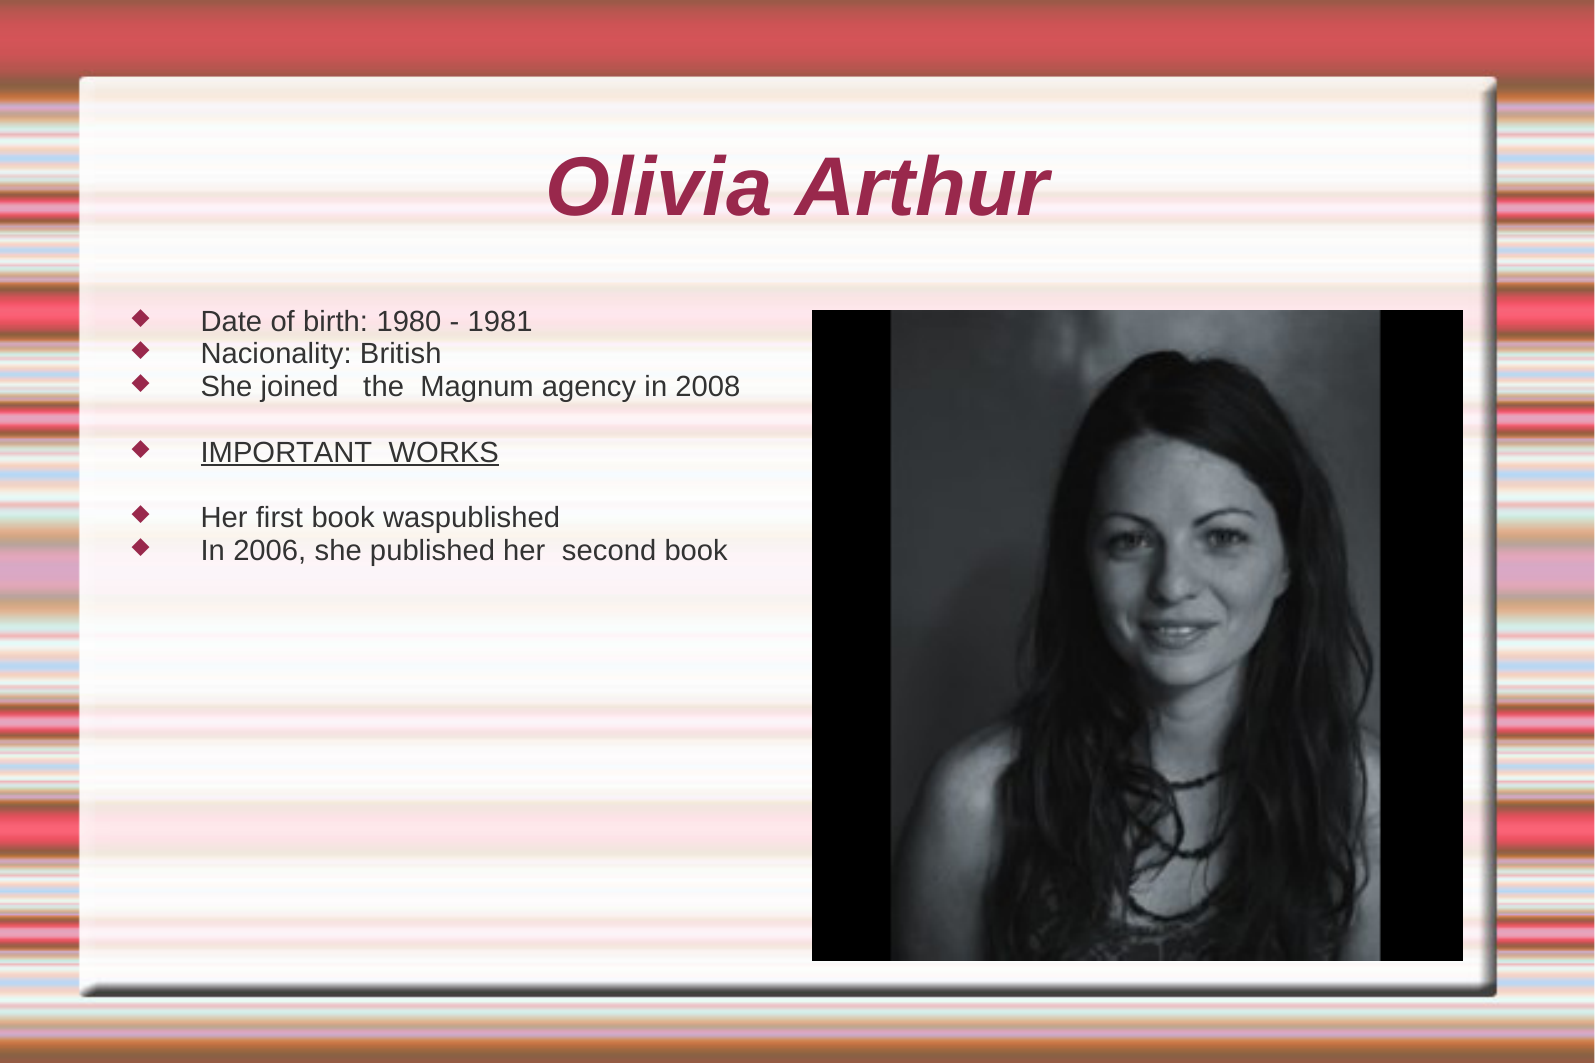

# Olivia Arthur
Date of birth: 1980 - 1981
Nacionality: British
She joined the Magnum agency in 2008
IMPORTANT WORKS
Her first book waspublished
In 2006, she published her second book